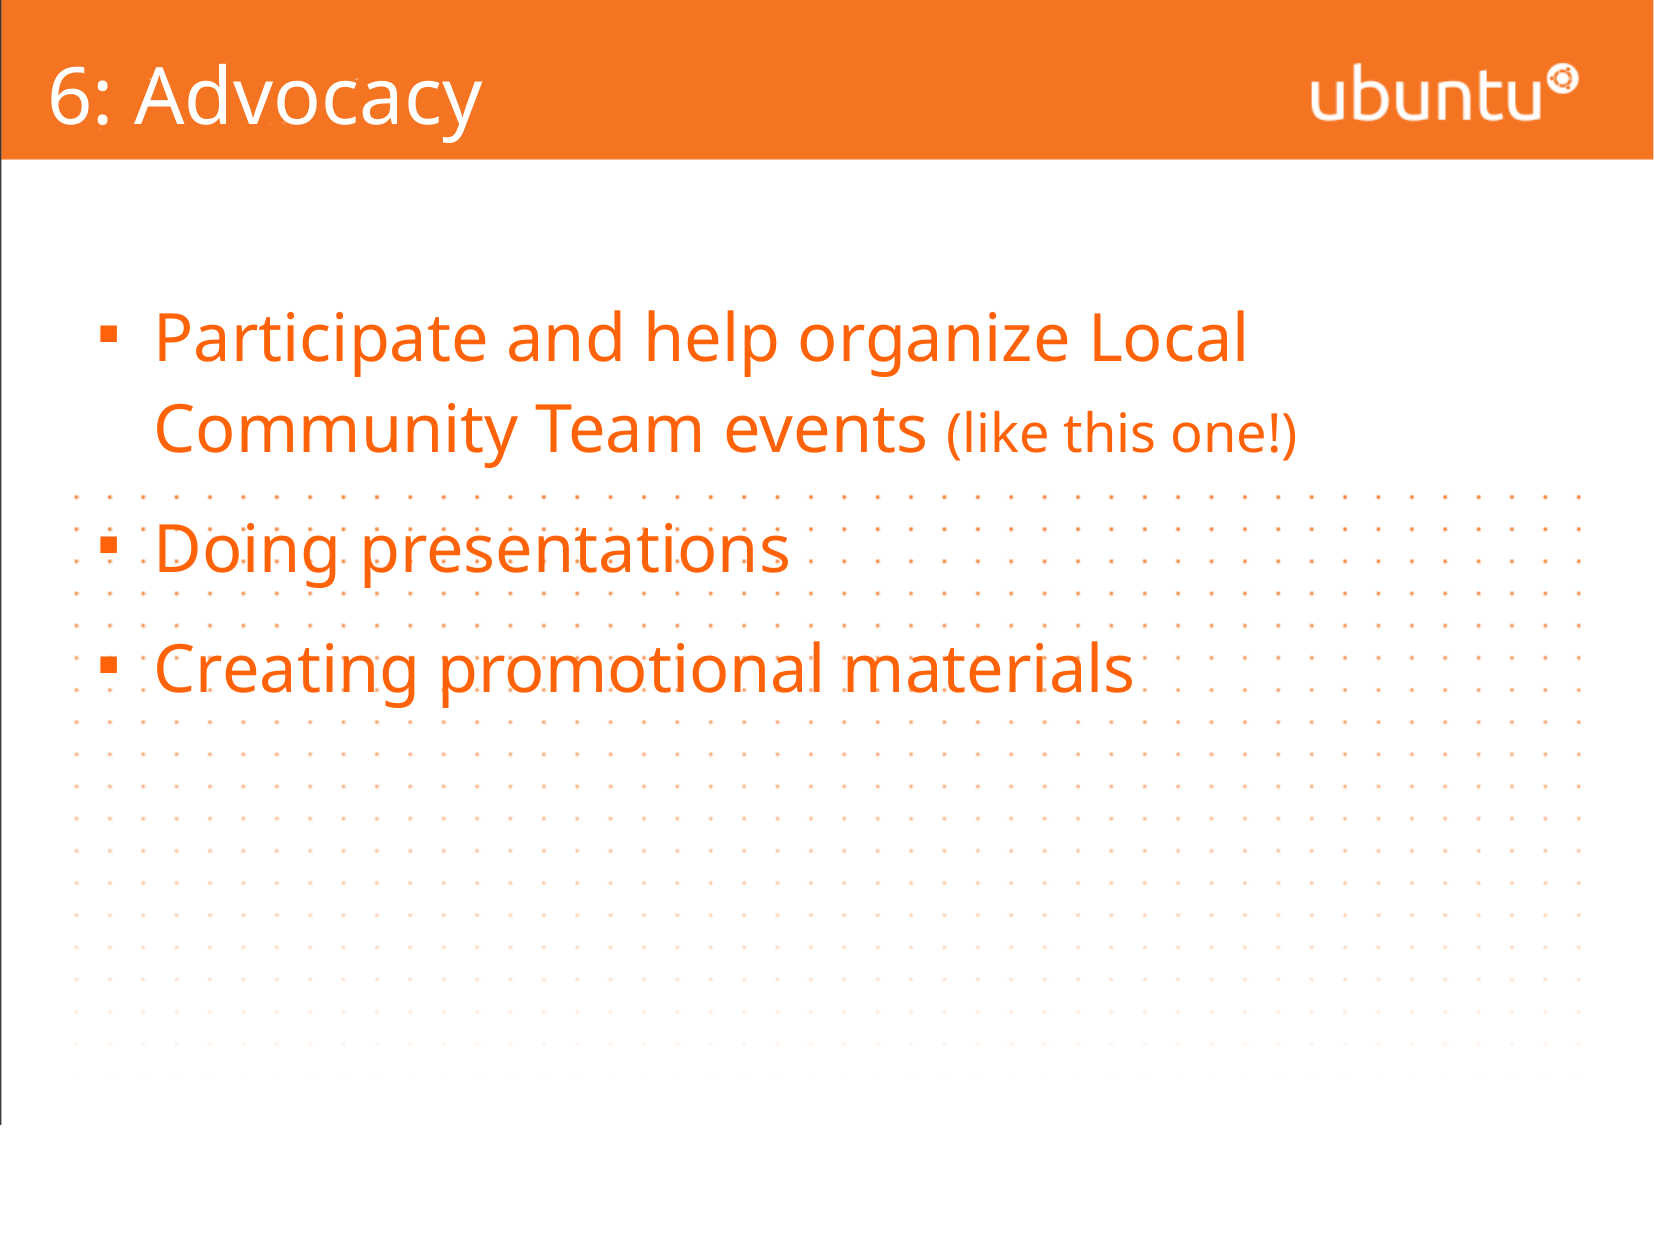

# 6: Advocacy
Participate and help organize Local Community Team events (like this one!)
Doing presentations
Creating promotional materials